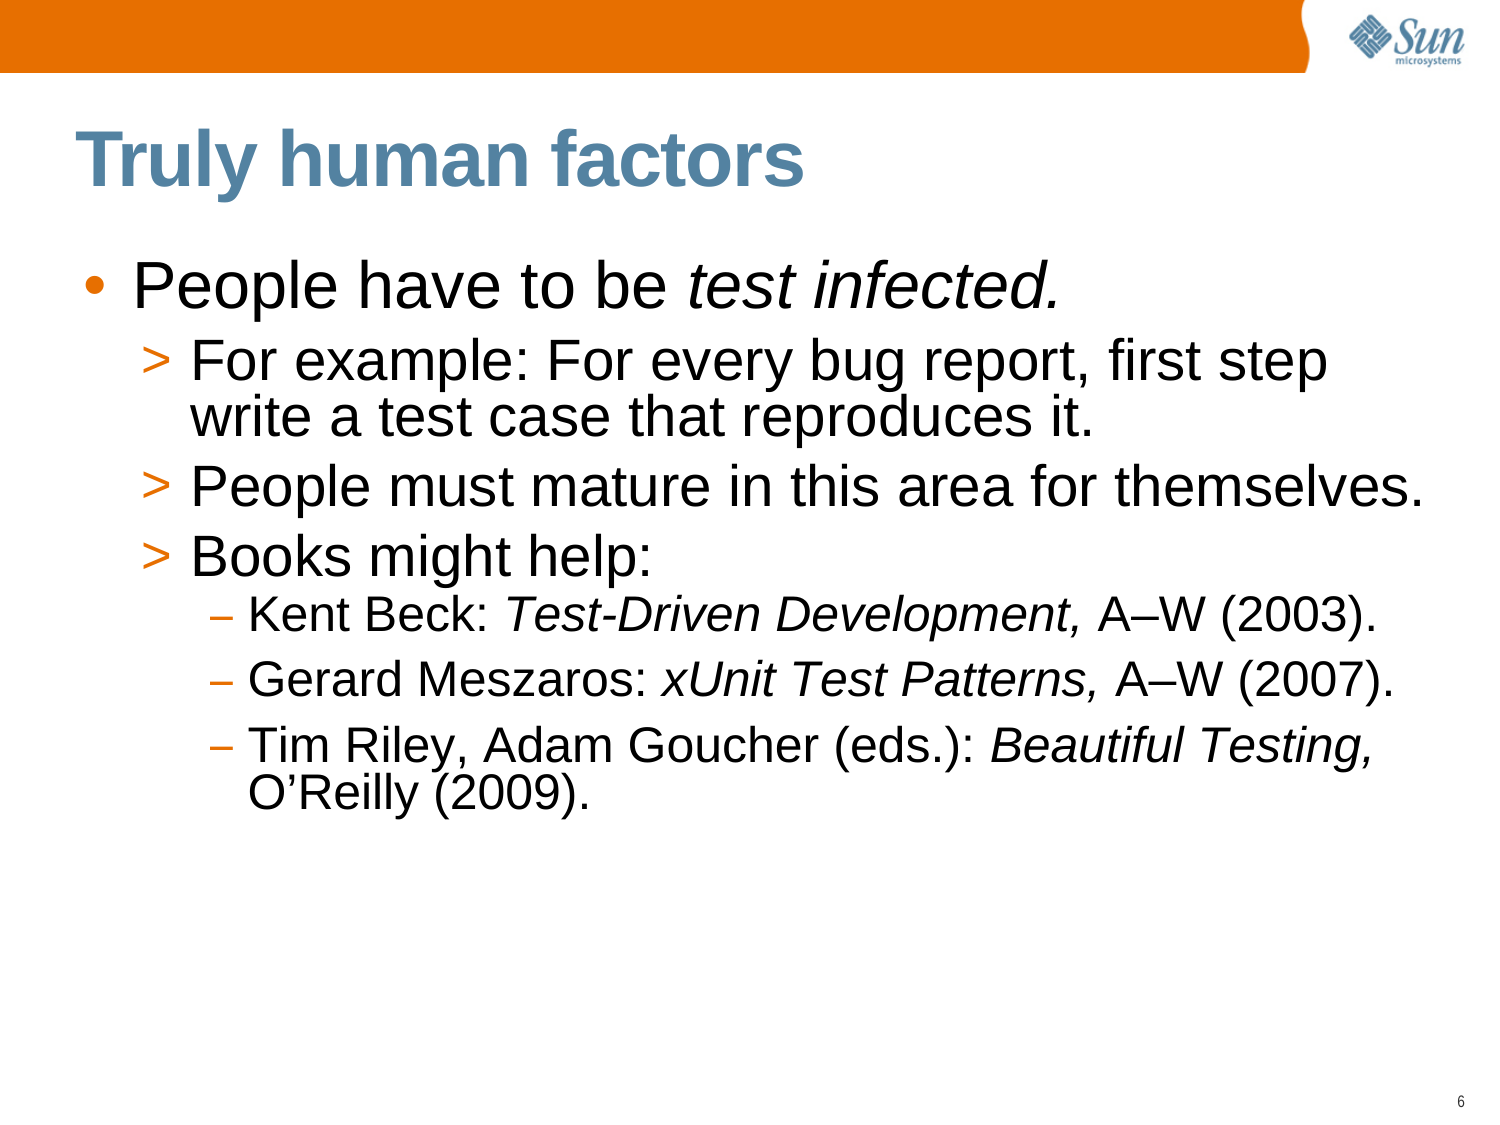

# Truly human factors
People have to be test infected.
For example: For every bug report, first step write a test case that reproduces it.
People must mature in this area for themselves.
Books might help:
Kent Beck: Test-Driven Development, A–W (2003).
Gerard Meszaros: xUnit Test Patterns, A–W (2007).
Tim Riley, Adam Goucher (eds.): Beautiful Testing, O’Reilly (2009).